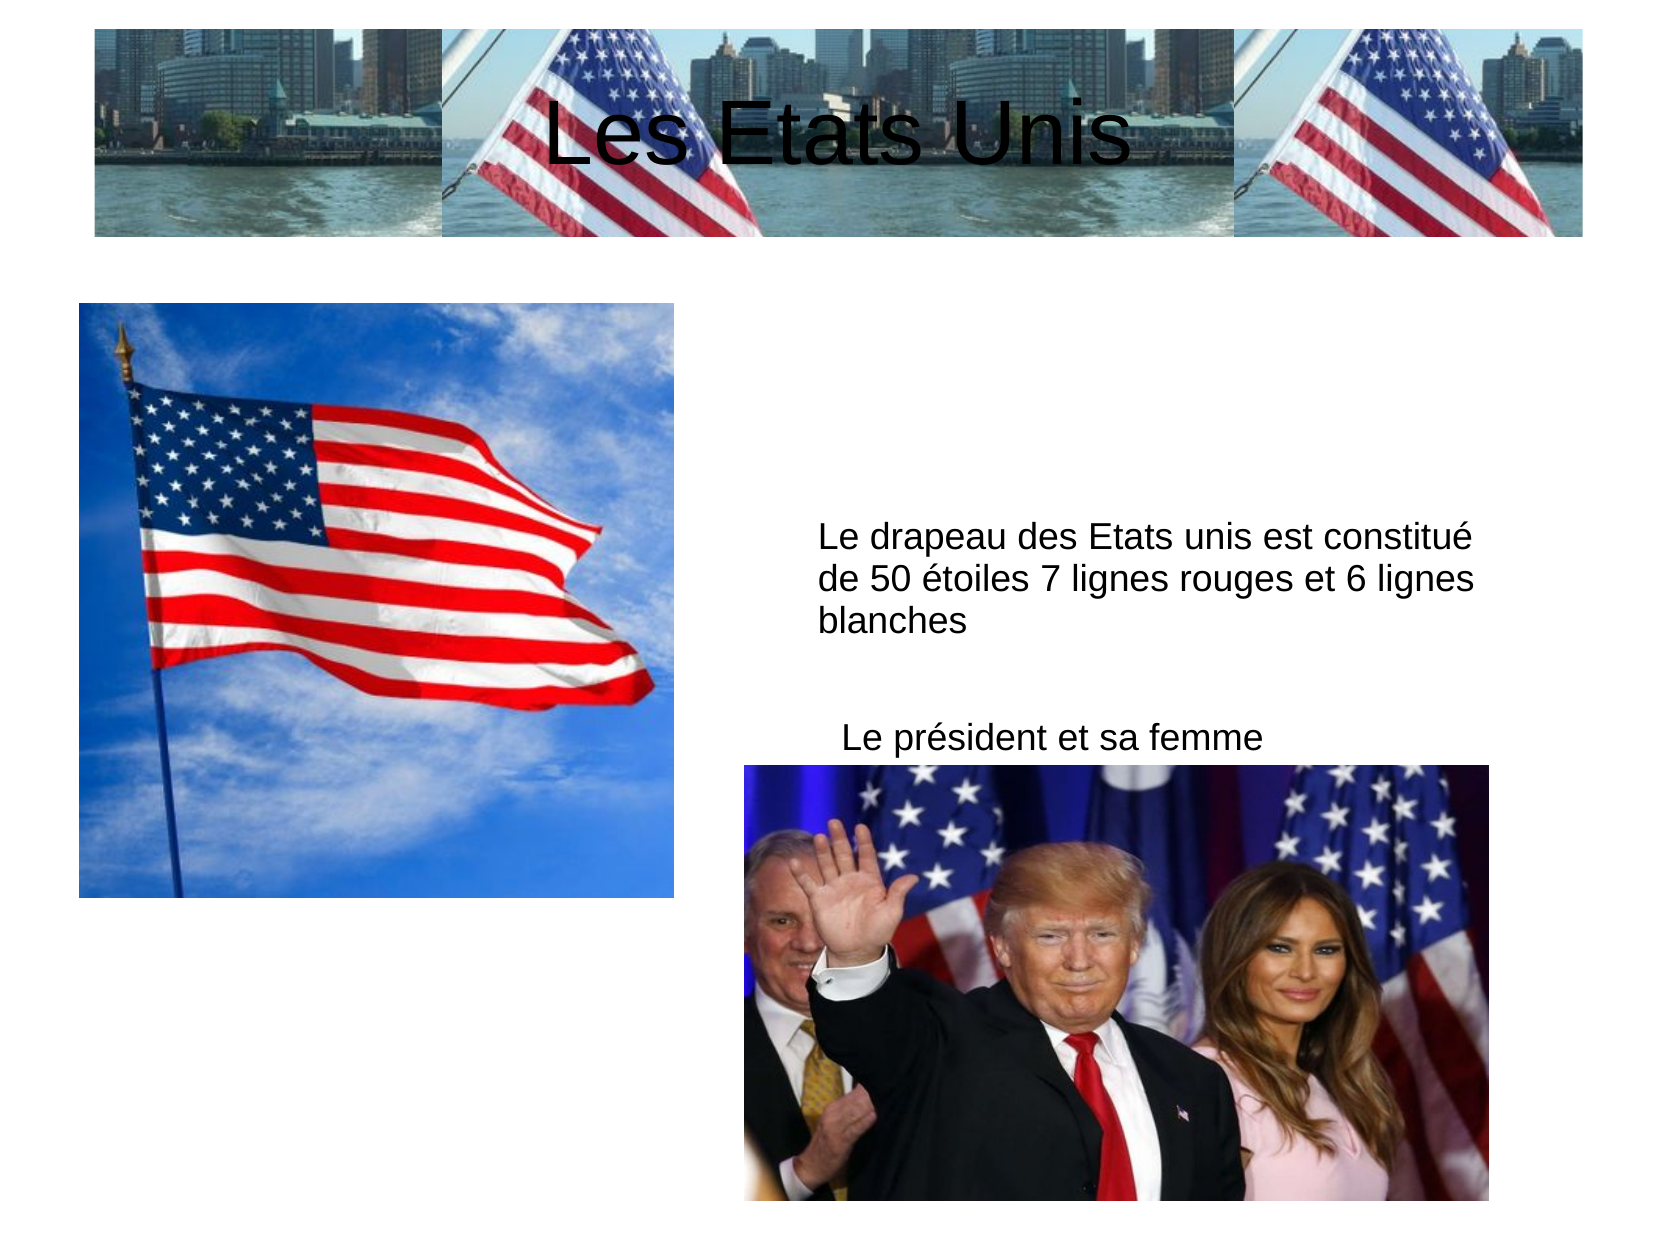

# Les Etats Unis
Le drapeau des Etats unis est constitué de 50 étoiles 7 lignes rouges et 6 lignes blanches
Le président et sa femme